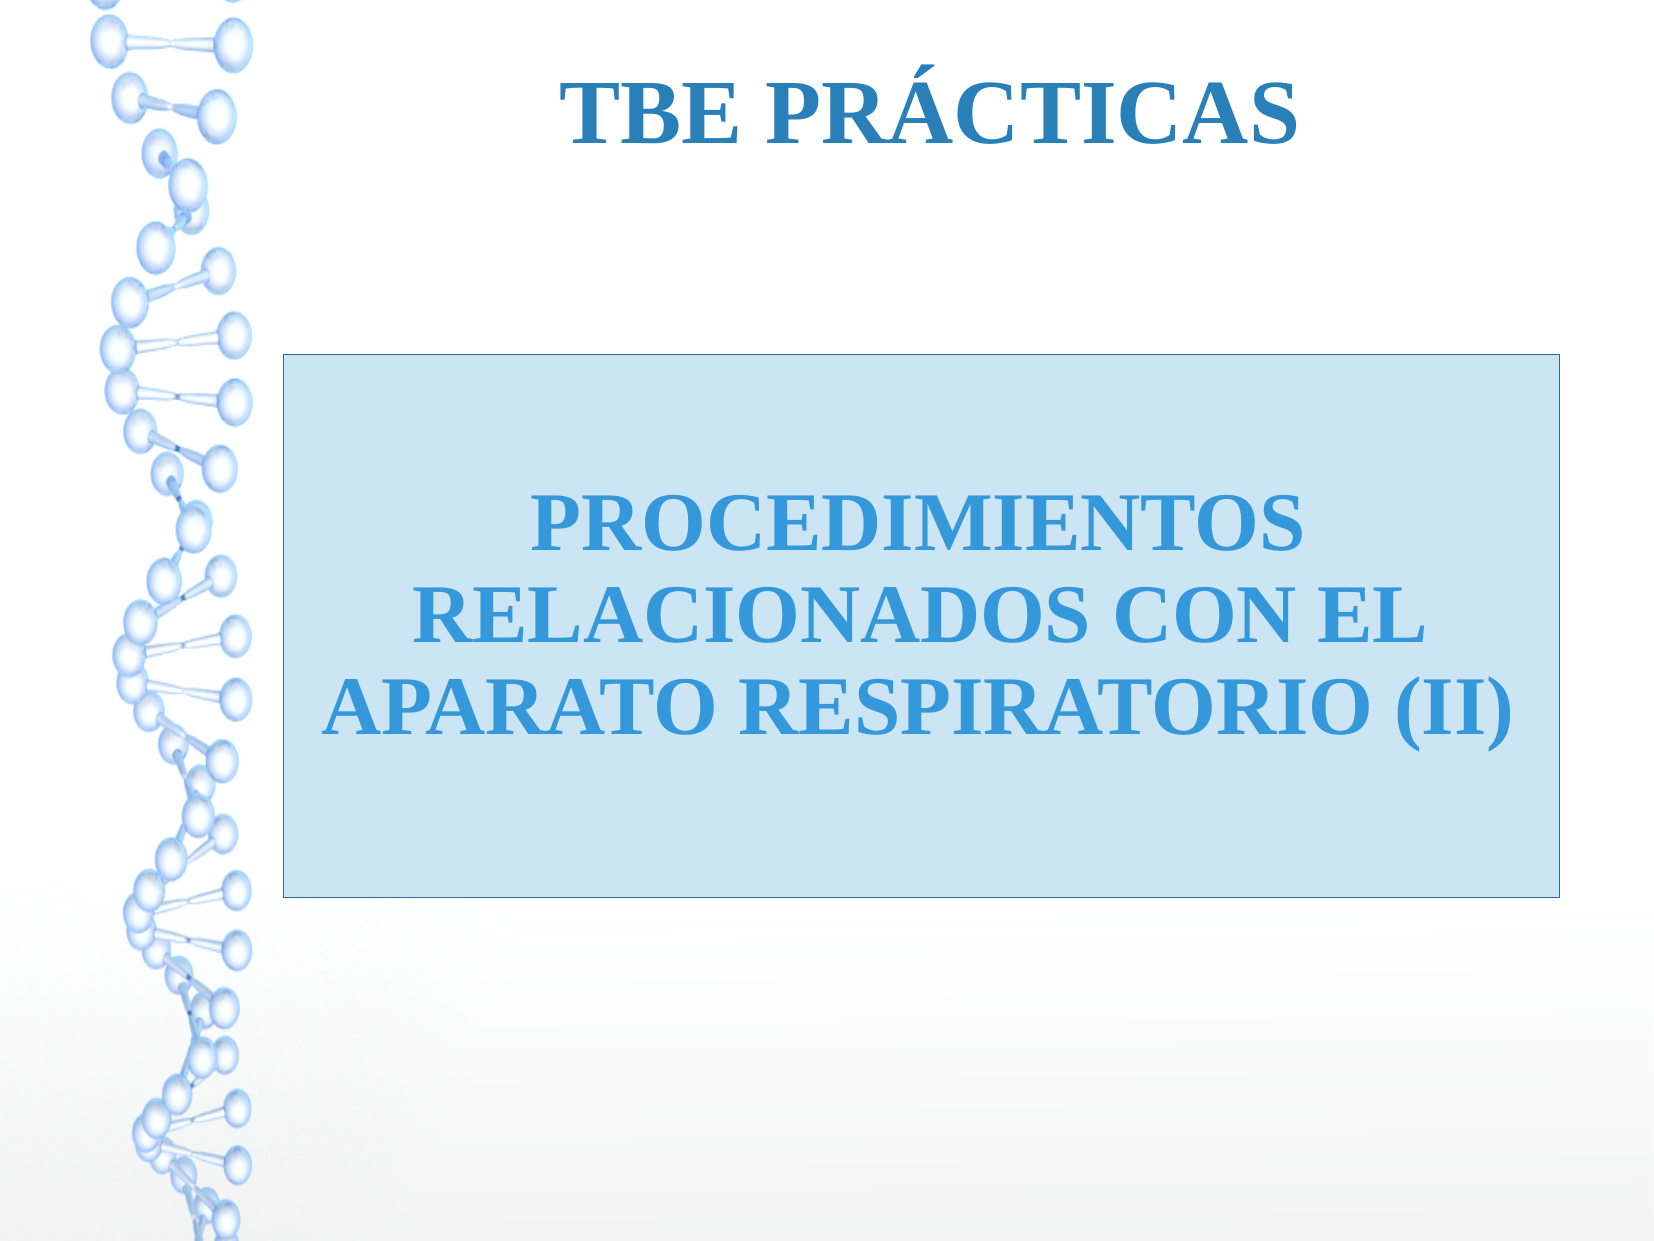

# TBE PRÁCTICAS
PROCEDIMIENTOS RELACIONADOS CON EL APARATO RESPIRATORIO (II)